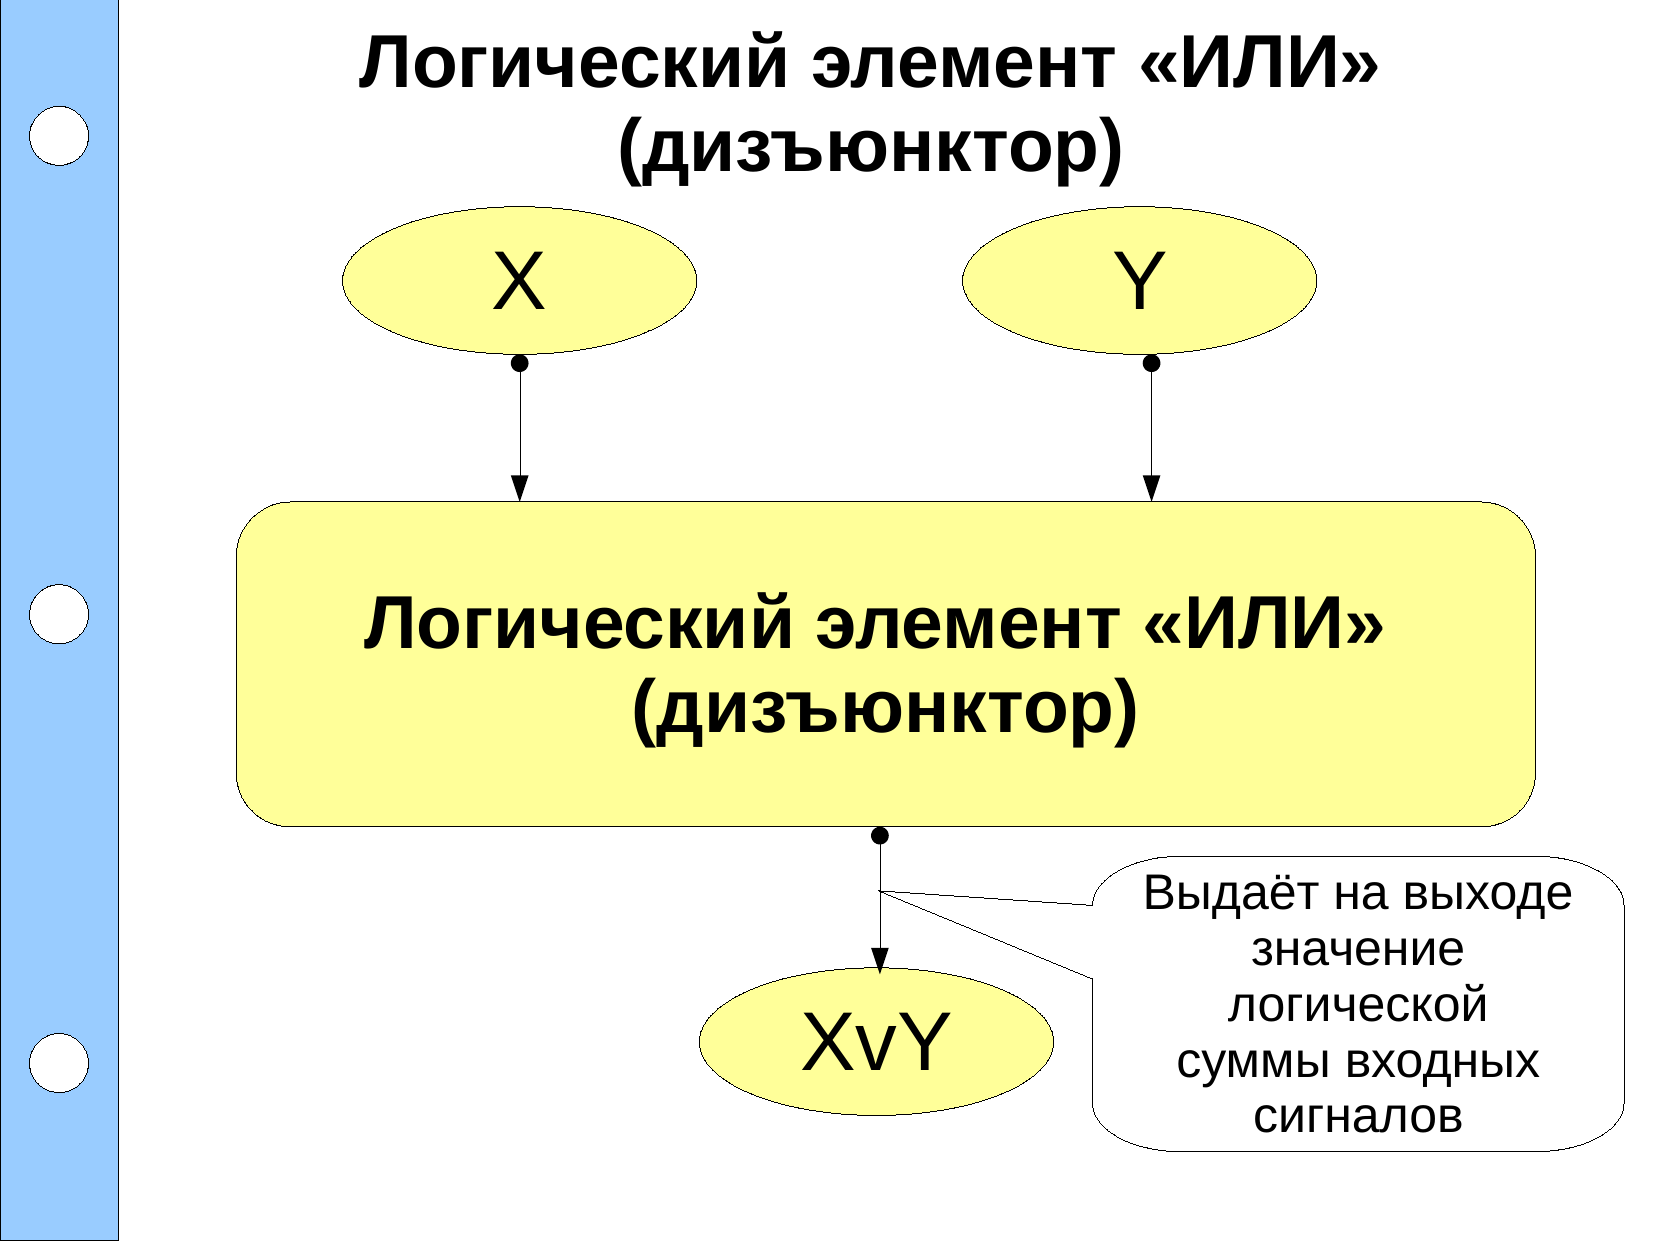

Логический элемент «ИЛИ»
(дизъюнктор)
X
Y
Логический элемент «ИЛИ»
(дизъюнктор)
Выдаёт на выходе
значение
логической
суммы входных сигналов
XvY